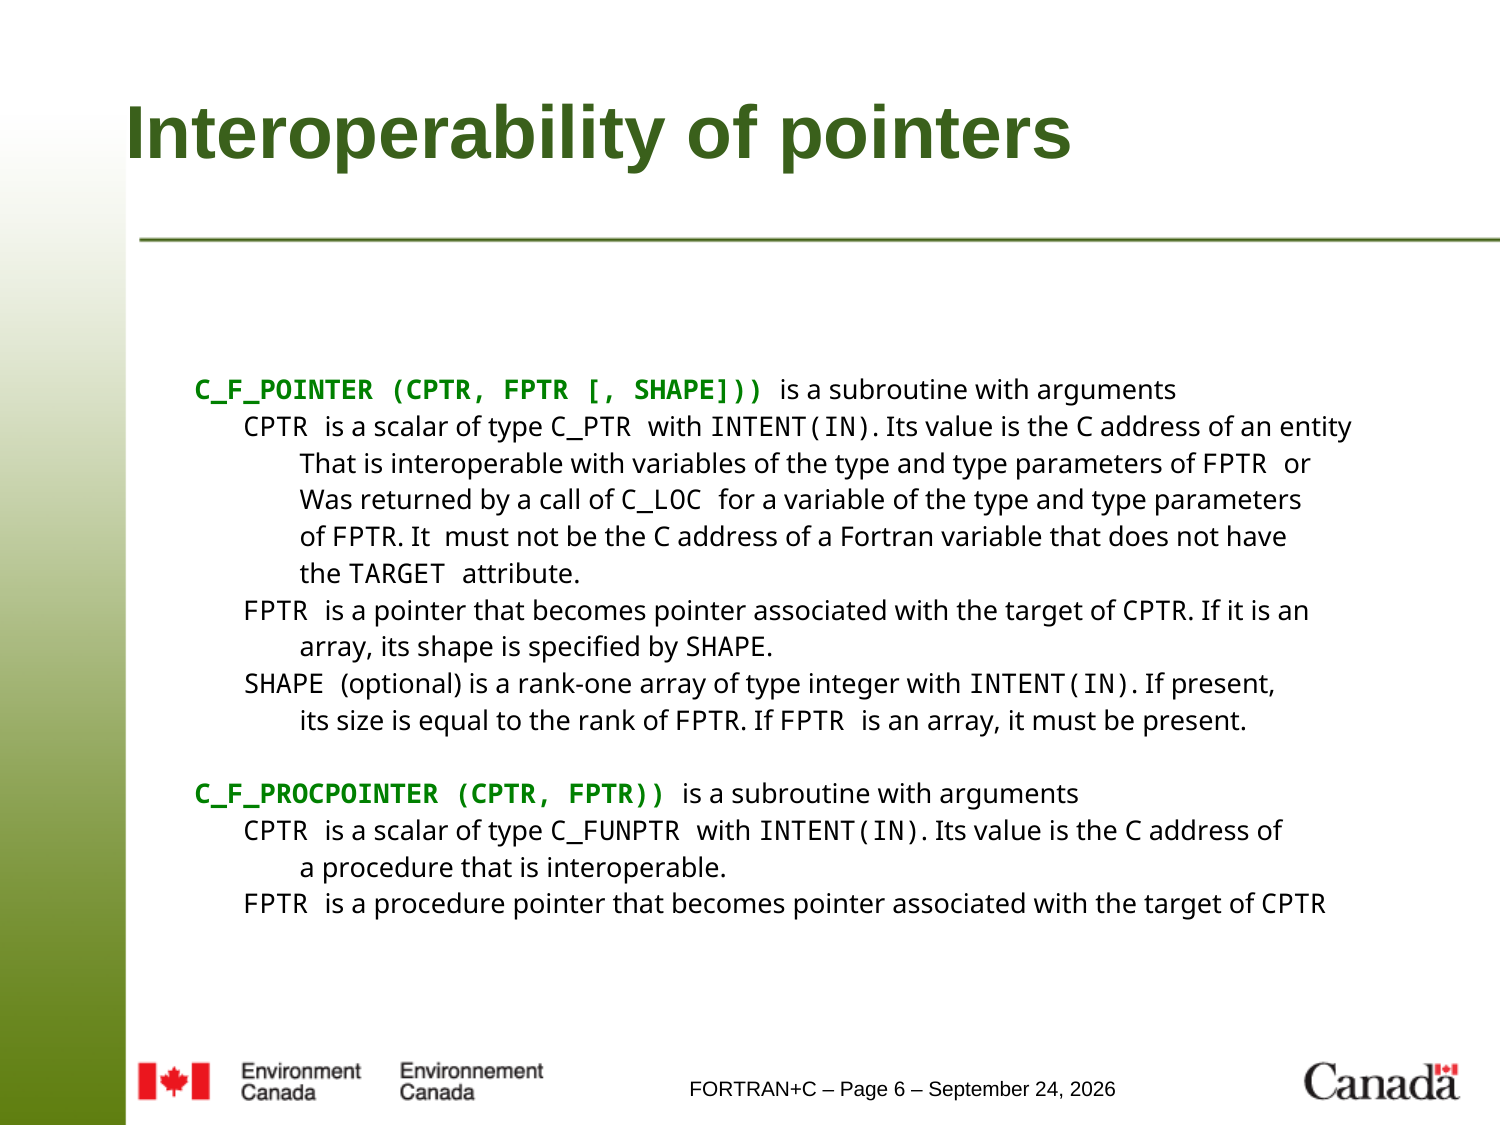

# Interoperability of pointers
C_F_POINTER (CPTR, FPTR [, SHAPE])) is a subroutine with arguments
 CPTR is a scalar of type C_PTR with INTENT(IN). Its value is the C address of an entity
 That is interoperable with variables of the type and type parameters of FPTR or
 Was returned by a call of C_LOC for a variable of the type and type parameters
 of FPTR. It must not be the C address of a Fortran variable that does not have
 the TARGET attribute.
 FPTR is a pointer that becomes pointer associated with the target of CPTR. If it is an
 array, its shape is specified by SHAPE.
 SHAPE (optional) is a rank-one array of type integer with INTENT(IN). If present,
 its size is equal to the rank of FPTR. If FPTR is an array, it must be present.
C_F_PROCPOINTER (CPTR, FPTR)) is a subroutine with arguments
 CPTR is a scalar of type C_FUNPTR with INTENT(IN). Its value is the C address of
 a procedure that is interoperable.
 FPTR is a procedure pointer that becomes pointer associated with the target of CPTR